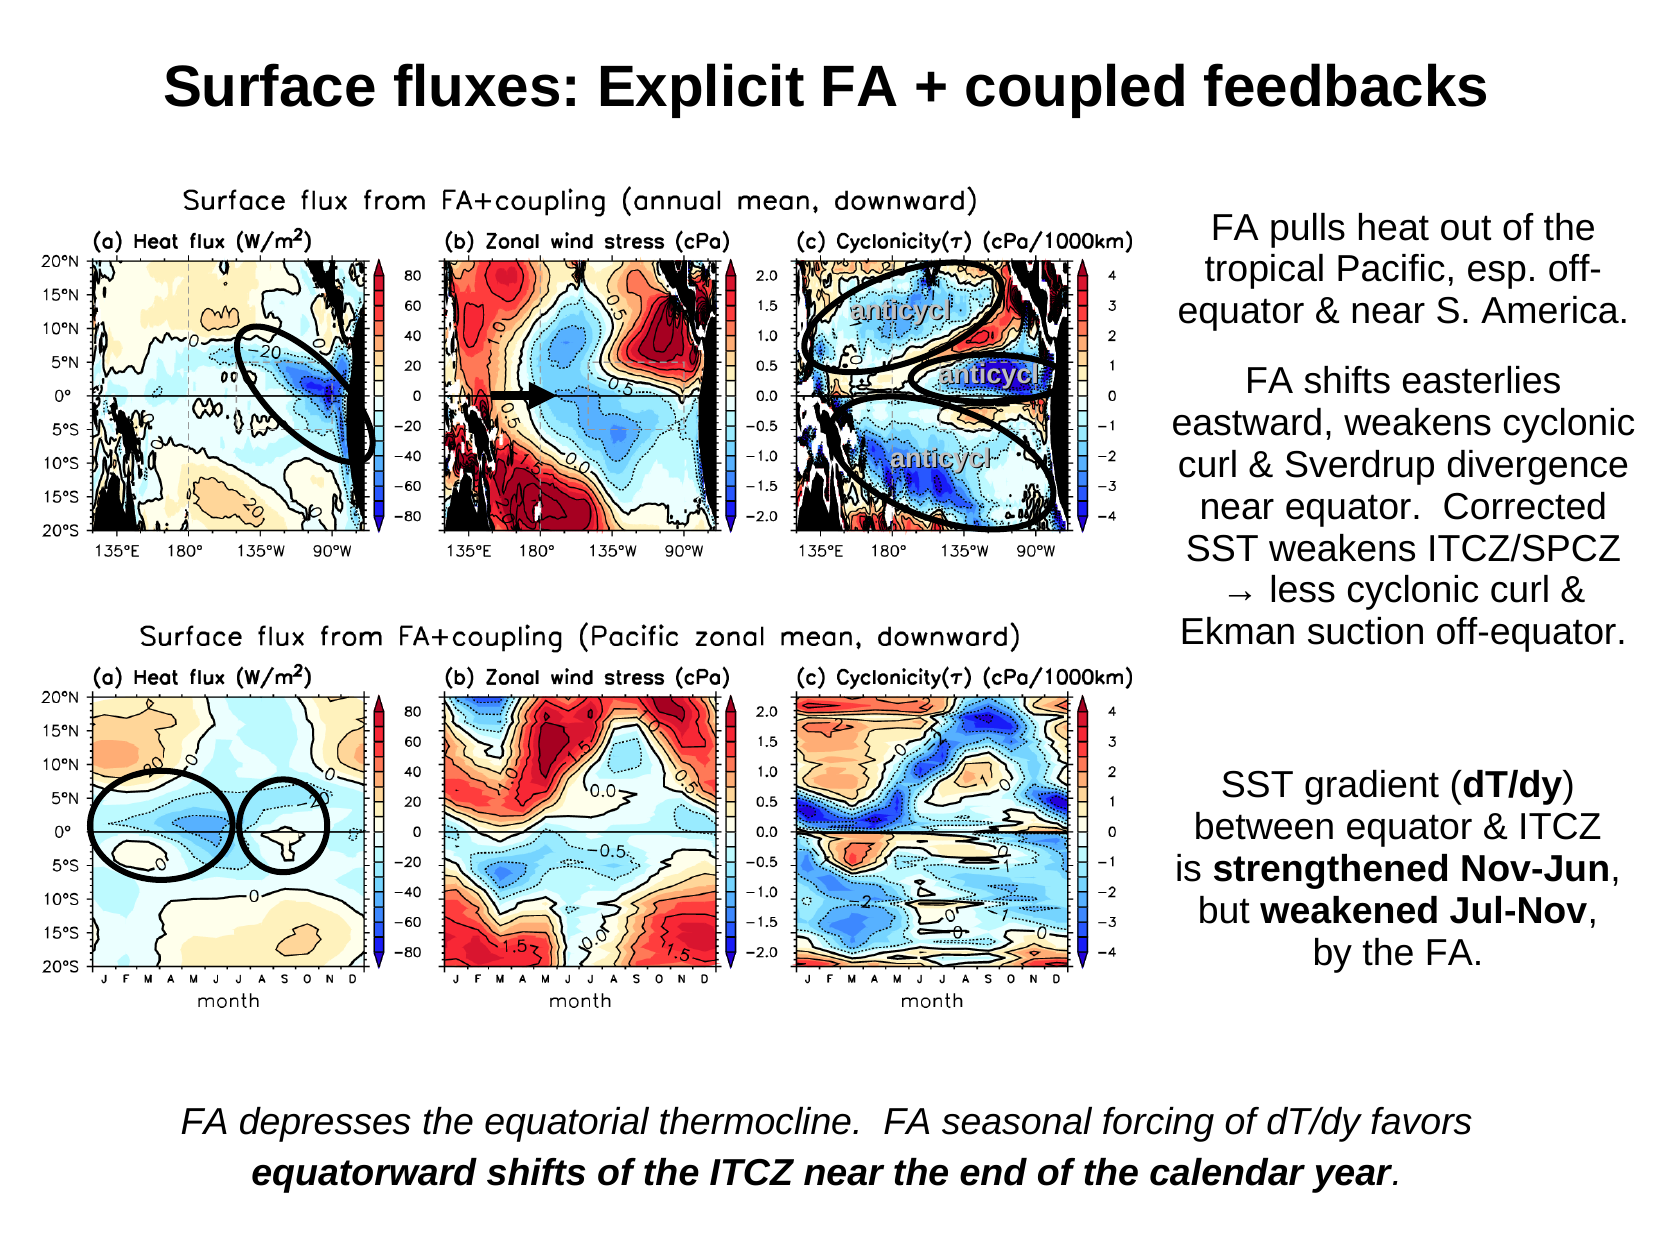

Surface fluxes: Explicit FA + coupled feedbacks
FA pulls heat out of the tropical Pacific, esp. off-equator & near S. America.
anticycl
anticycl
FA shifts easterlies eastward, weakens cyclonic curl & Sverdrup divergence near equator. Corrected SST weakens ITCZ/SPCZ → less cyclonic curl & Ekman suction off-equator.
anticycl
SST gradient (dT/dy) between equator & ITCZ
is strengthened Nov-Jun,
but weakened Jul-Nov,
by the FA.
FA depresses the equatorial thermocline. FA seasonal forcing of dT/dy favors
equatorward shifts of the ITCZ near the end of the calendar year.